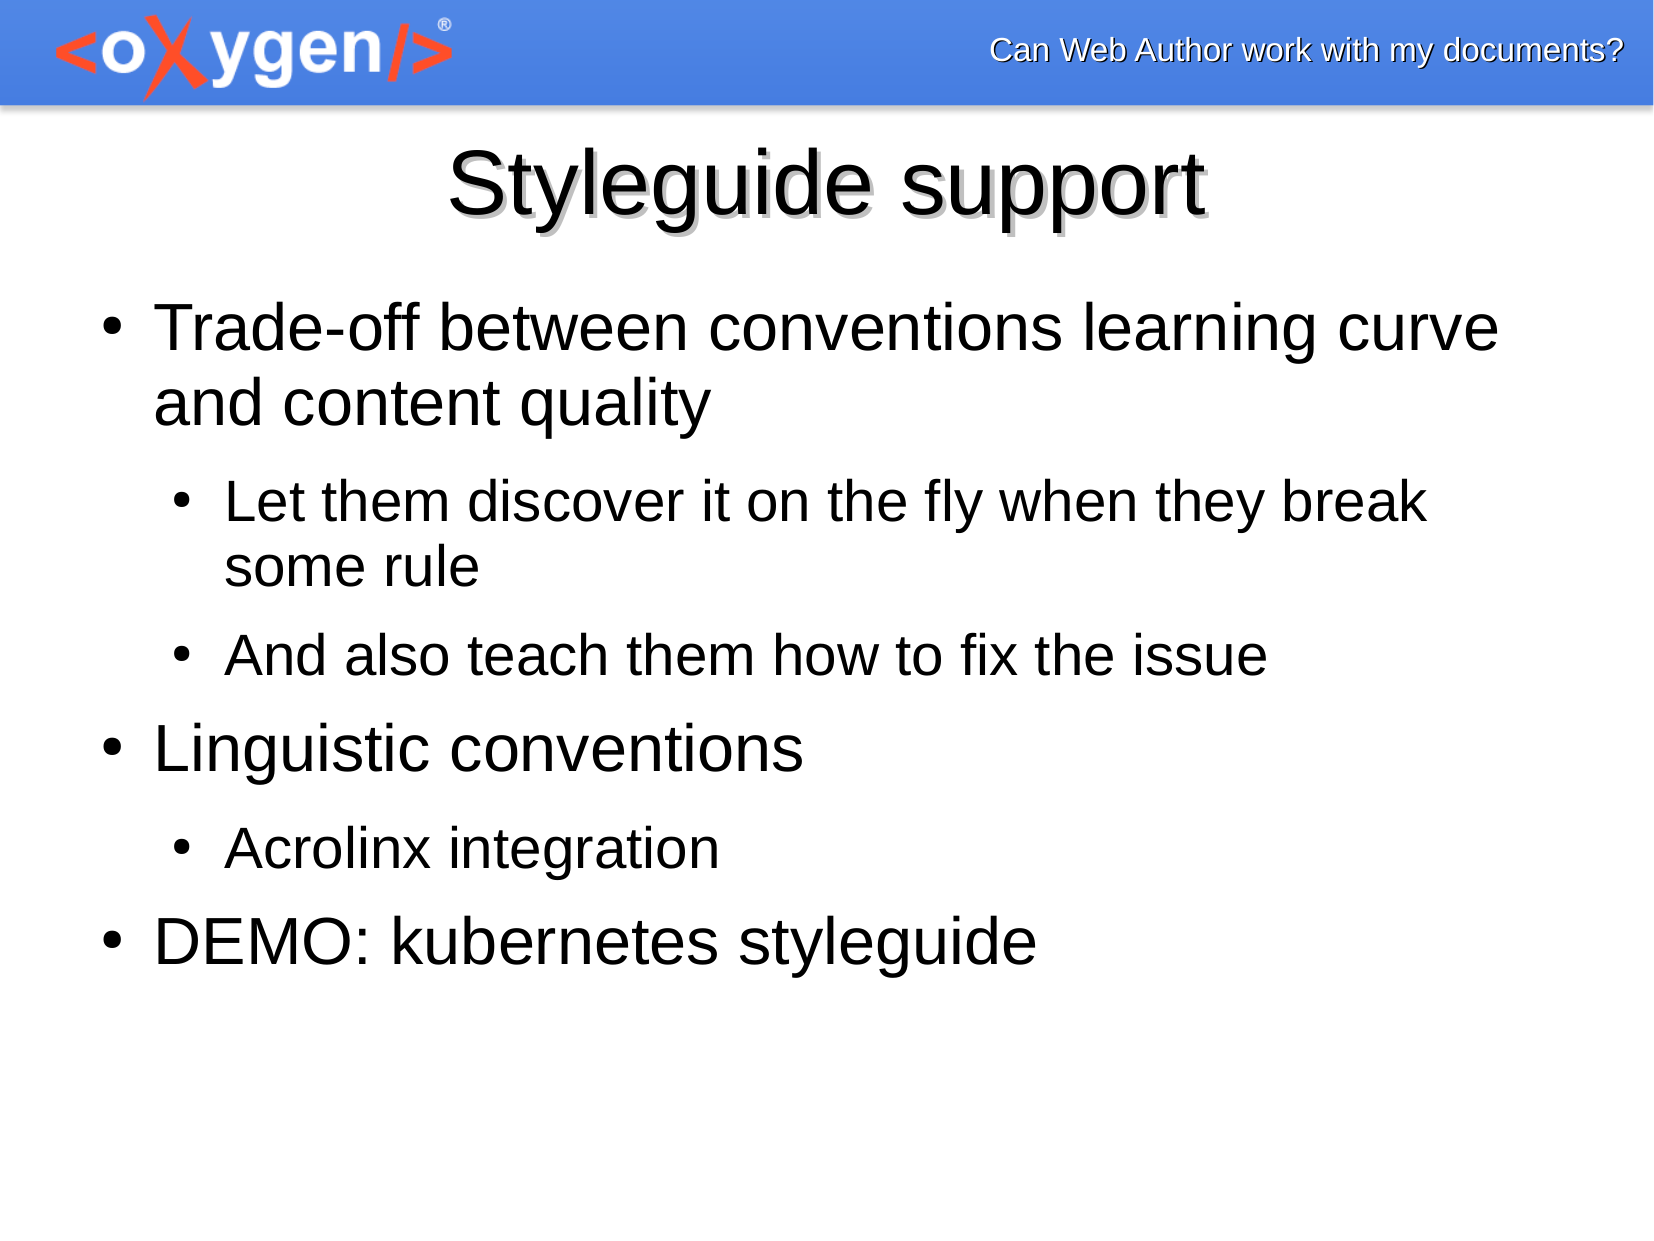

# Styleguide support
Trade-off between conventions learning curve and content quality
Let them discover it on the fly when they break some rule
And also teach them how to fix the issue
Linguistic conventions
Acrolinx integration
DEMO: kubernetes styleguide